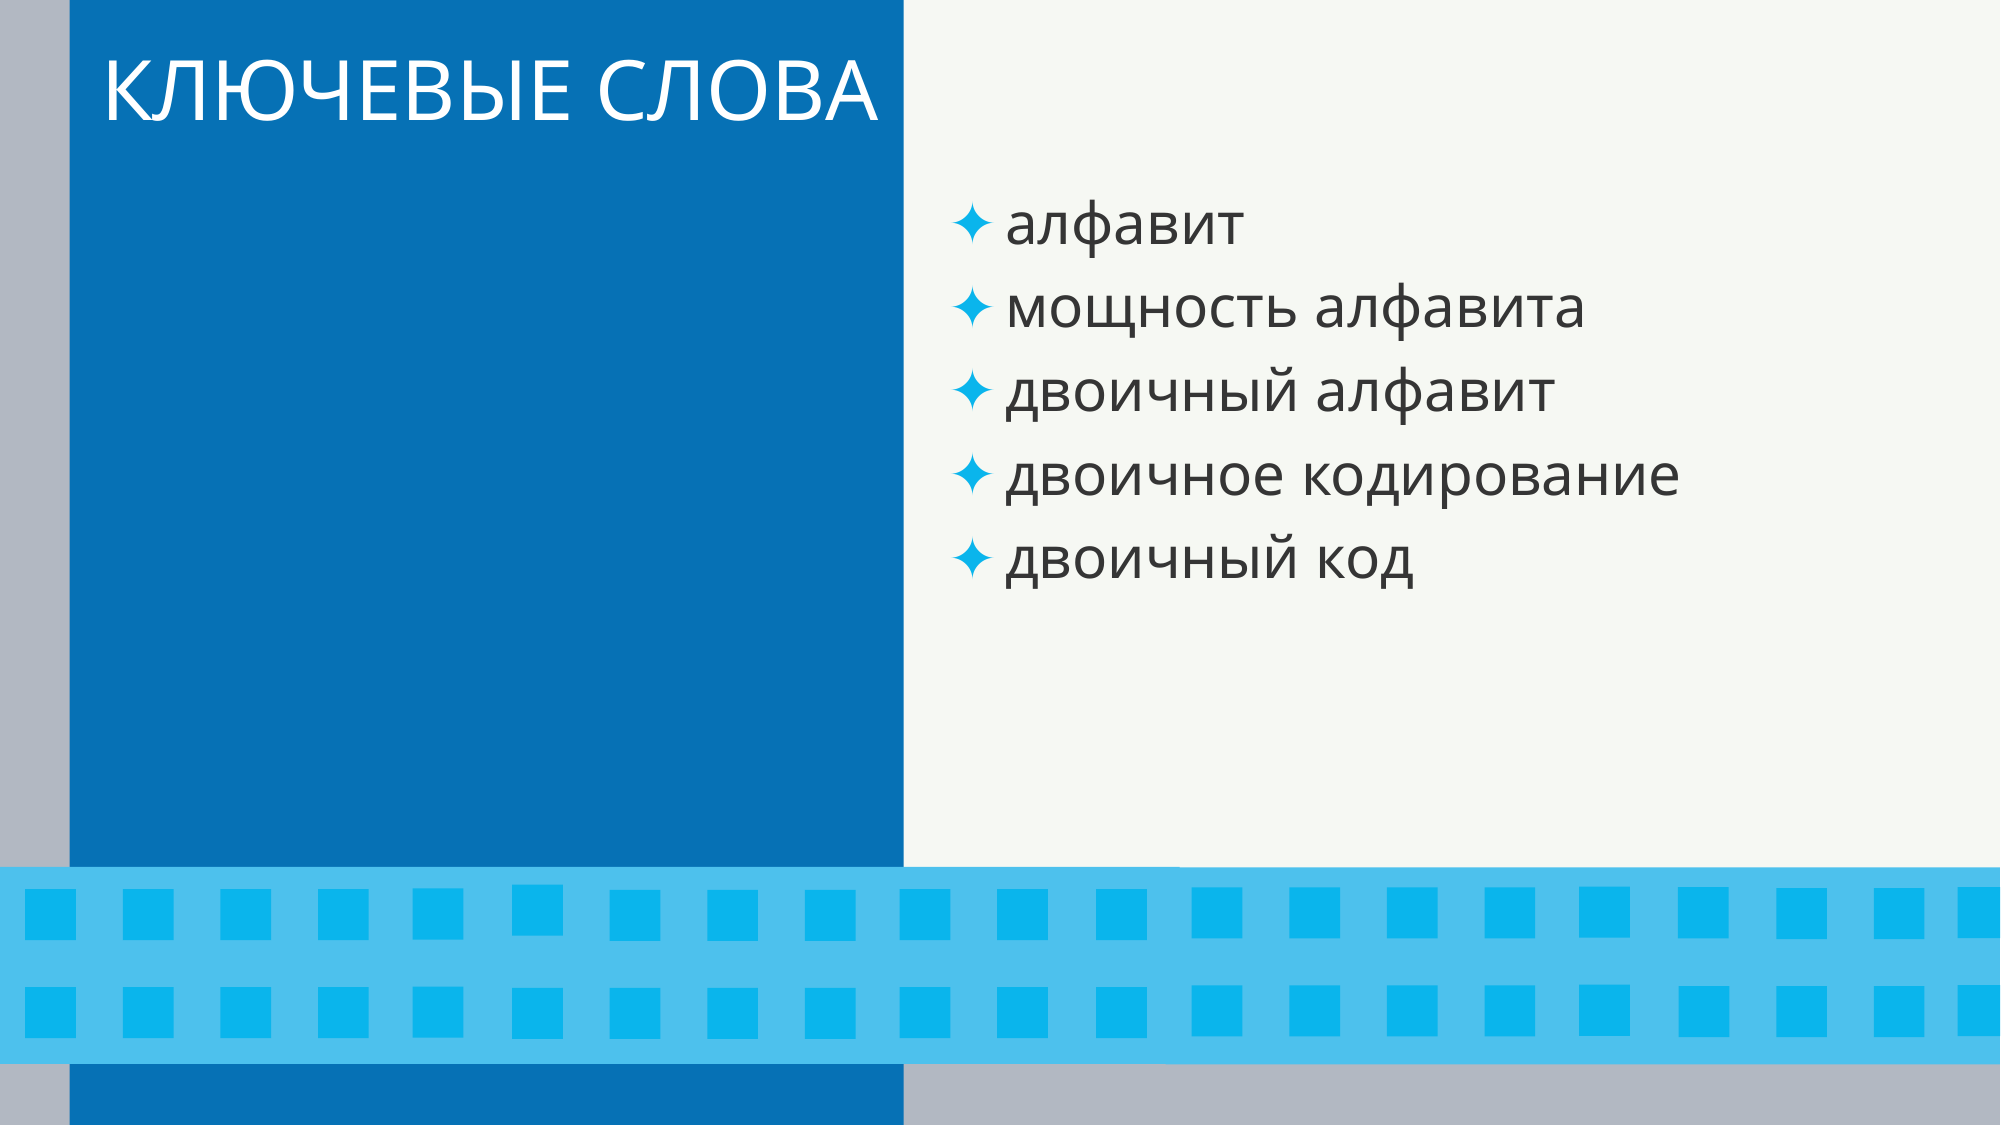

# КЛЮЧЕВЫЕ СЛОВА
алфавит
мощность алфавита
двоичный алфавит
двоичное кодирование
двоичный код